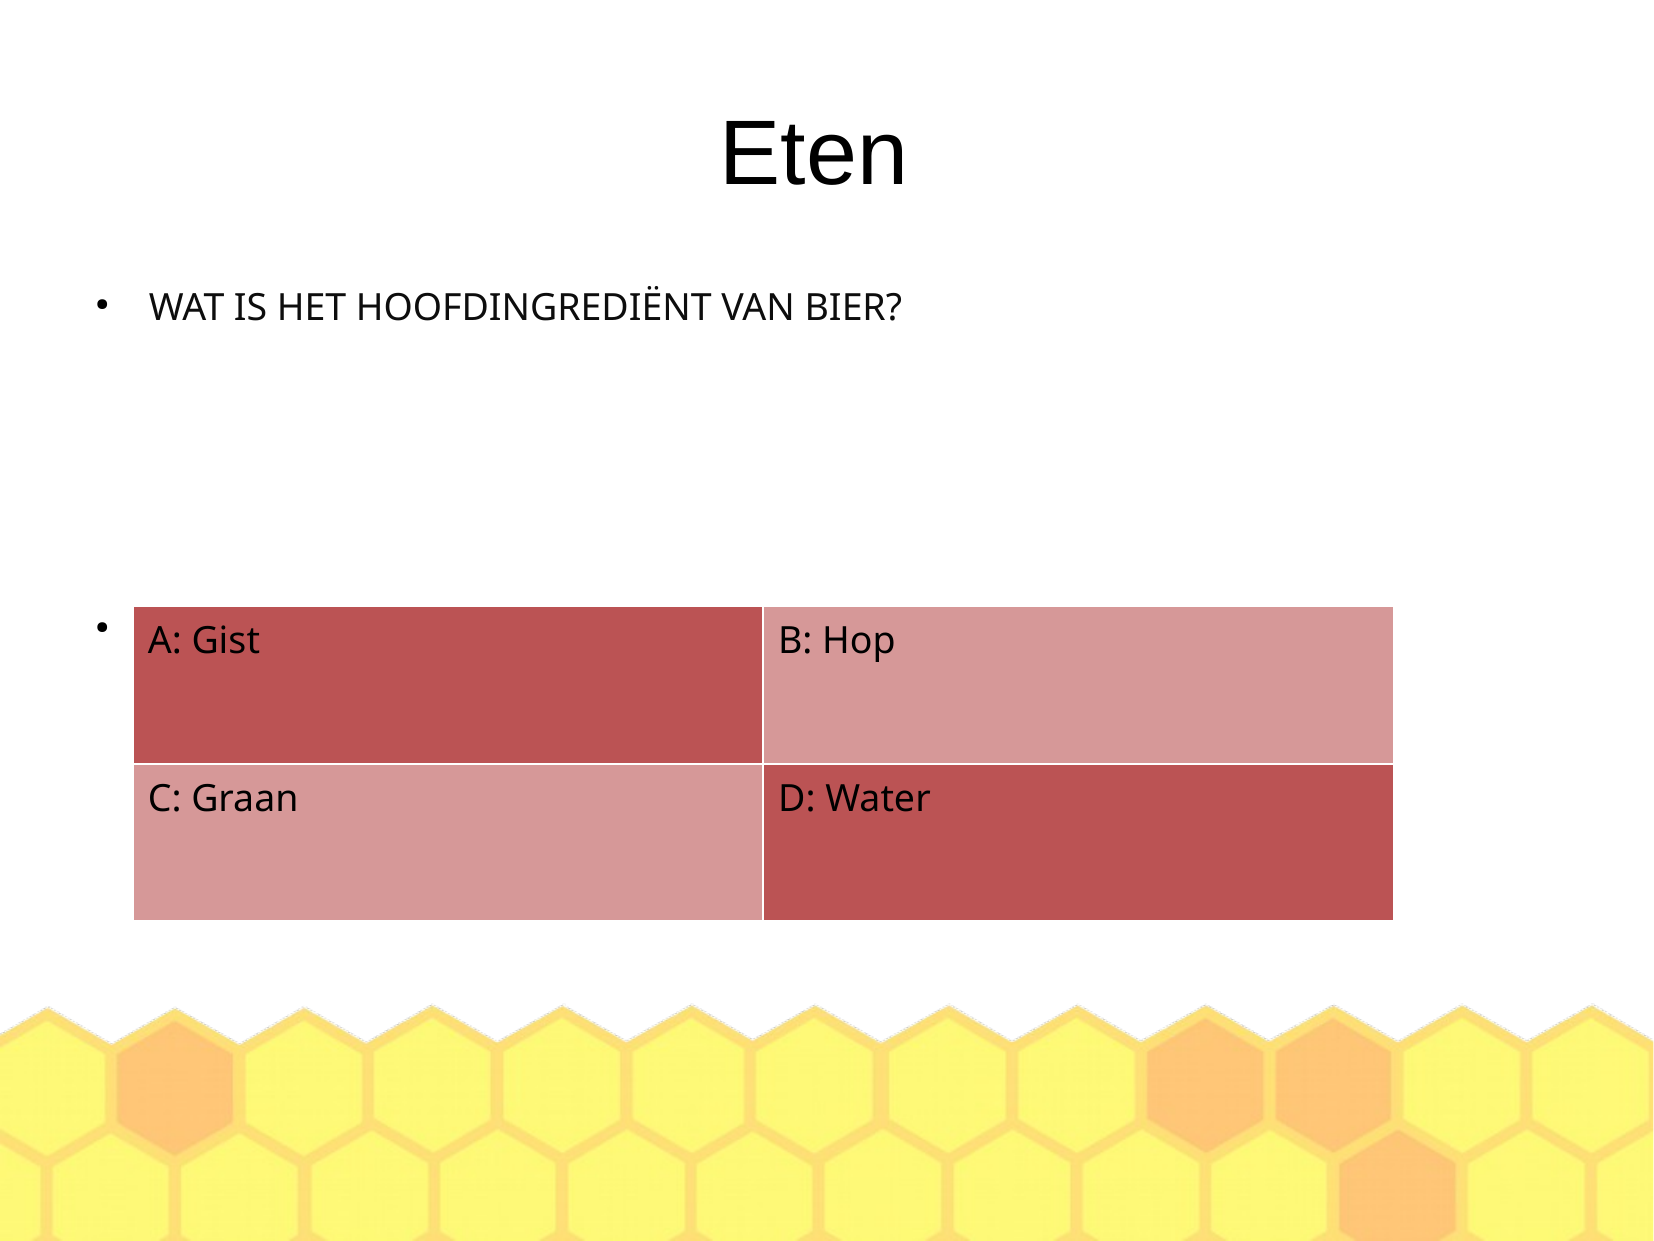

# Eten
Wat is het hoofdingrediënt van bier?
| A: Gist | B: Hop |
| --- | --- |
| C: Graan | D: Water |